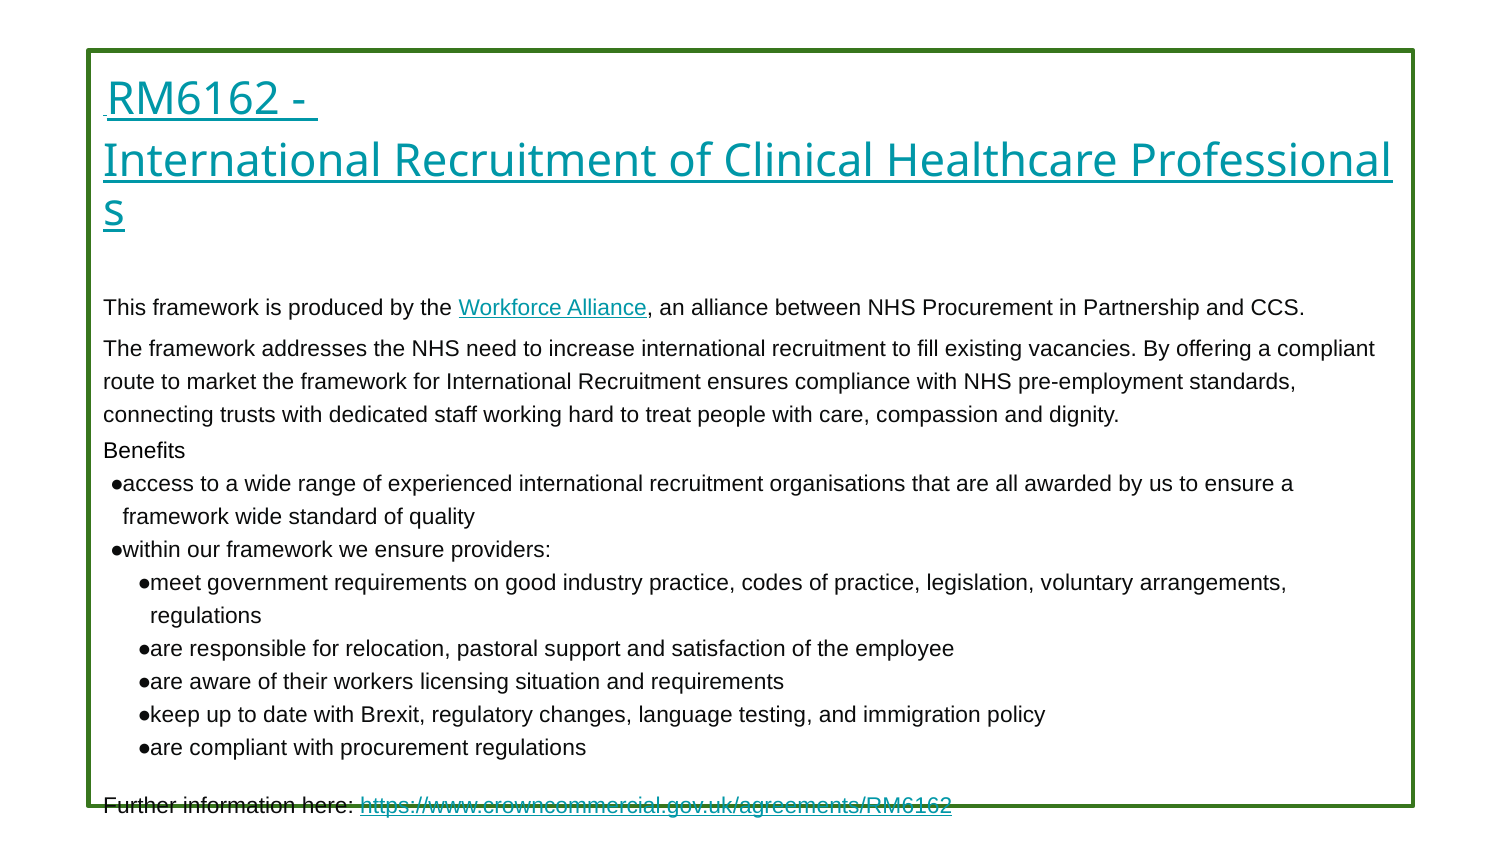

RM6162 - International Recruitment of Clinical Healthcare Professionals
This framework is produced by the Workforce Alliance, an alliance between NHS Procurement in Partnership and CCS.
The framework addresses the NHS need to increase international recruitment to fill existing vacancies. By offering a compliant route to market the framework for International Recruitment ensures compliance with NHS pre-employment standards, connecting trusts with dedicated staff working hard to treat people with care, compassion and dignity.
Benefits
access to a wide range of experienced international recruitment organisations that are all awarded by us to ensure a framework wide standard of quality
within our framework we ensure providers:
meet government requirements on good industry practice, codes of practice, legislation, voluntary arrangements, regulations
are responsible for relocation, pastoral support and satisfaction of the employee
are aware of their workers licensing situation and requirements
keep up to date with Brexit, regulatory changes, language testing, and immigration policy
are compliant with procurement regulations
Further information here: https://www.crowncommercial.gov.uk/agreements/RM6162